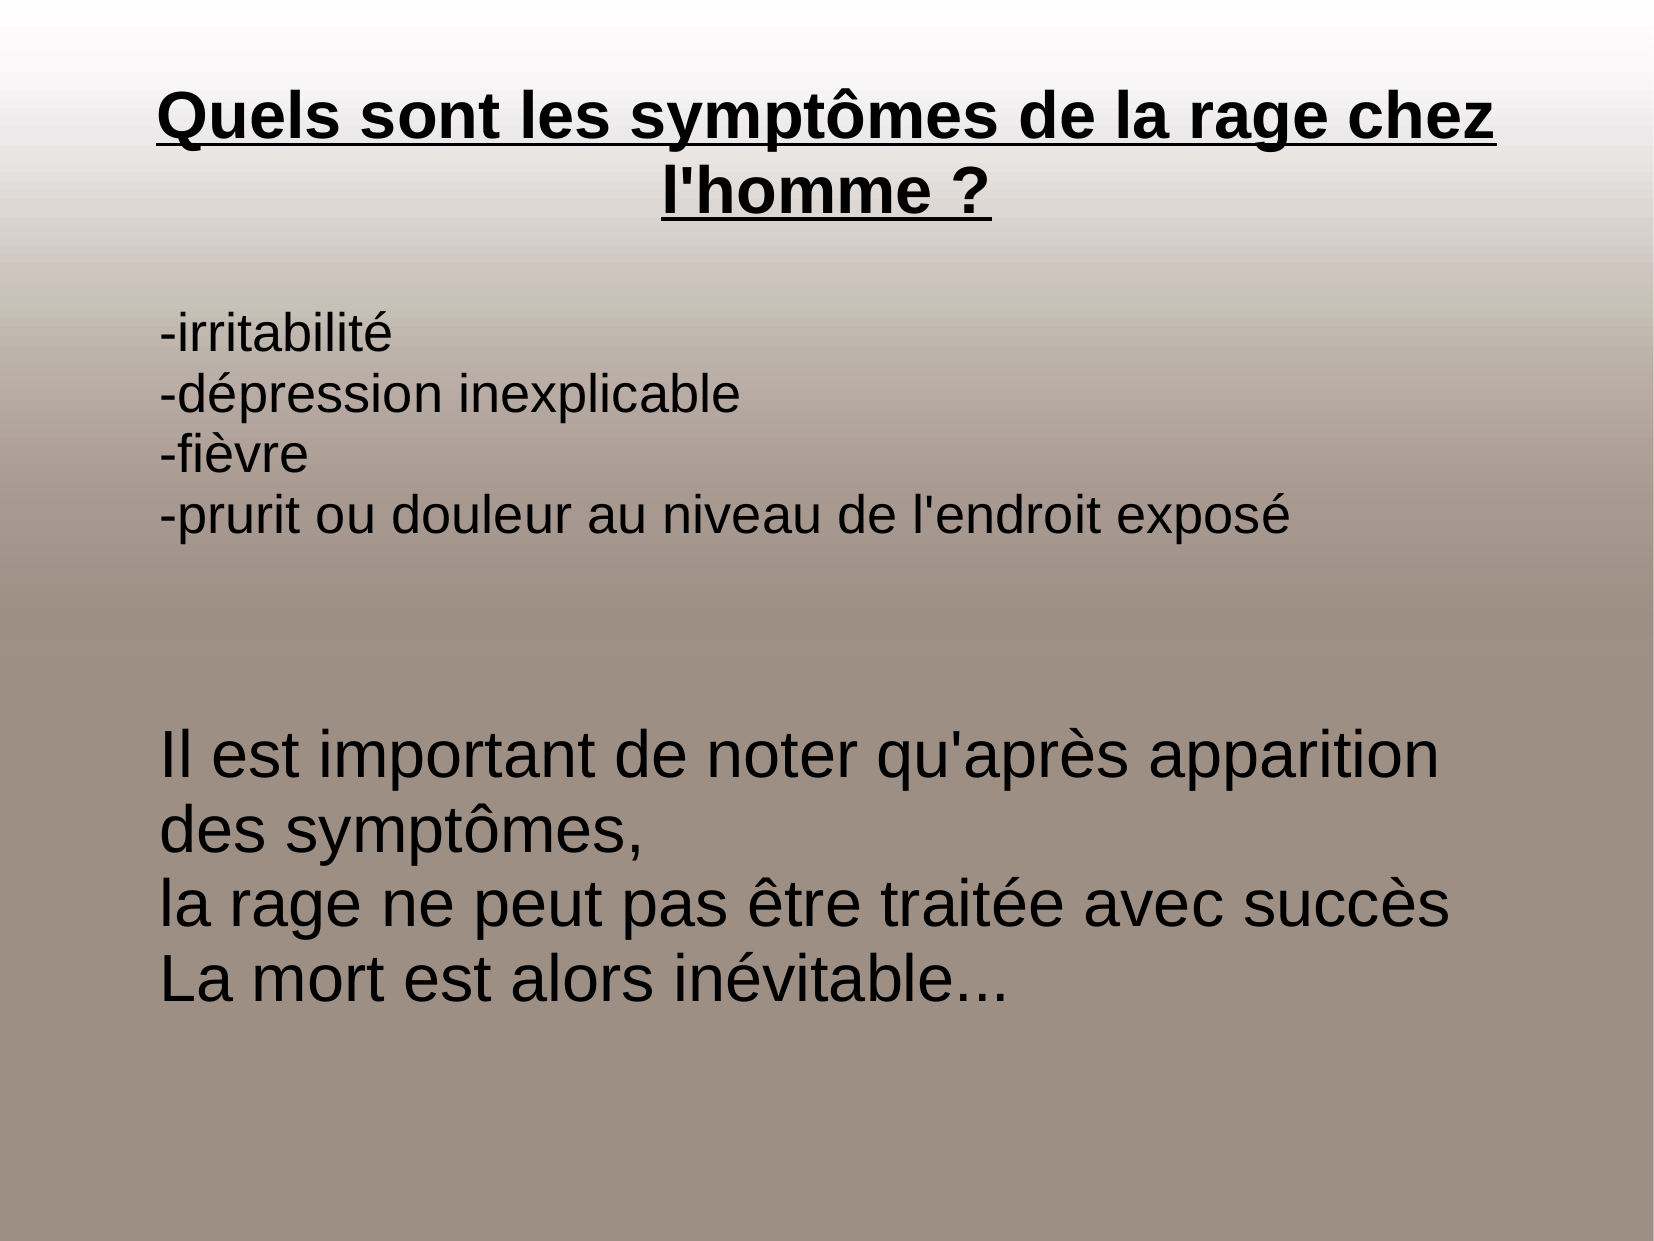

Quels sont les symptômes de la rage chez l'homme ?
#
-irritabilité
-dépression inexplicable
-fièvre
-prurit ou douleur au niveau de l'endroit exposé
Il est important de noter qu'après apparition des symptômes,
la rage ne peut pas être traitée avec succès La mort est alors inévitable...